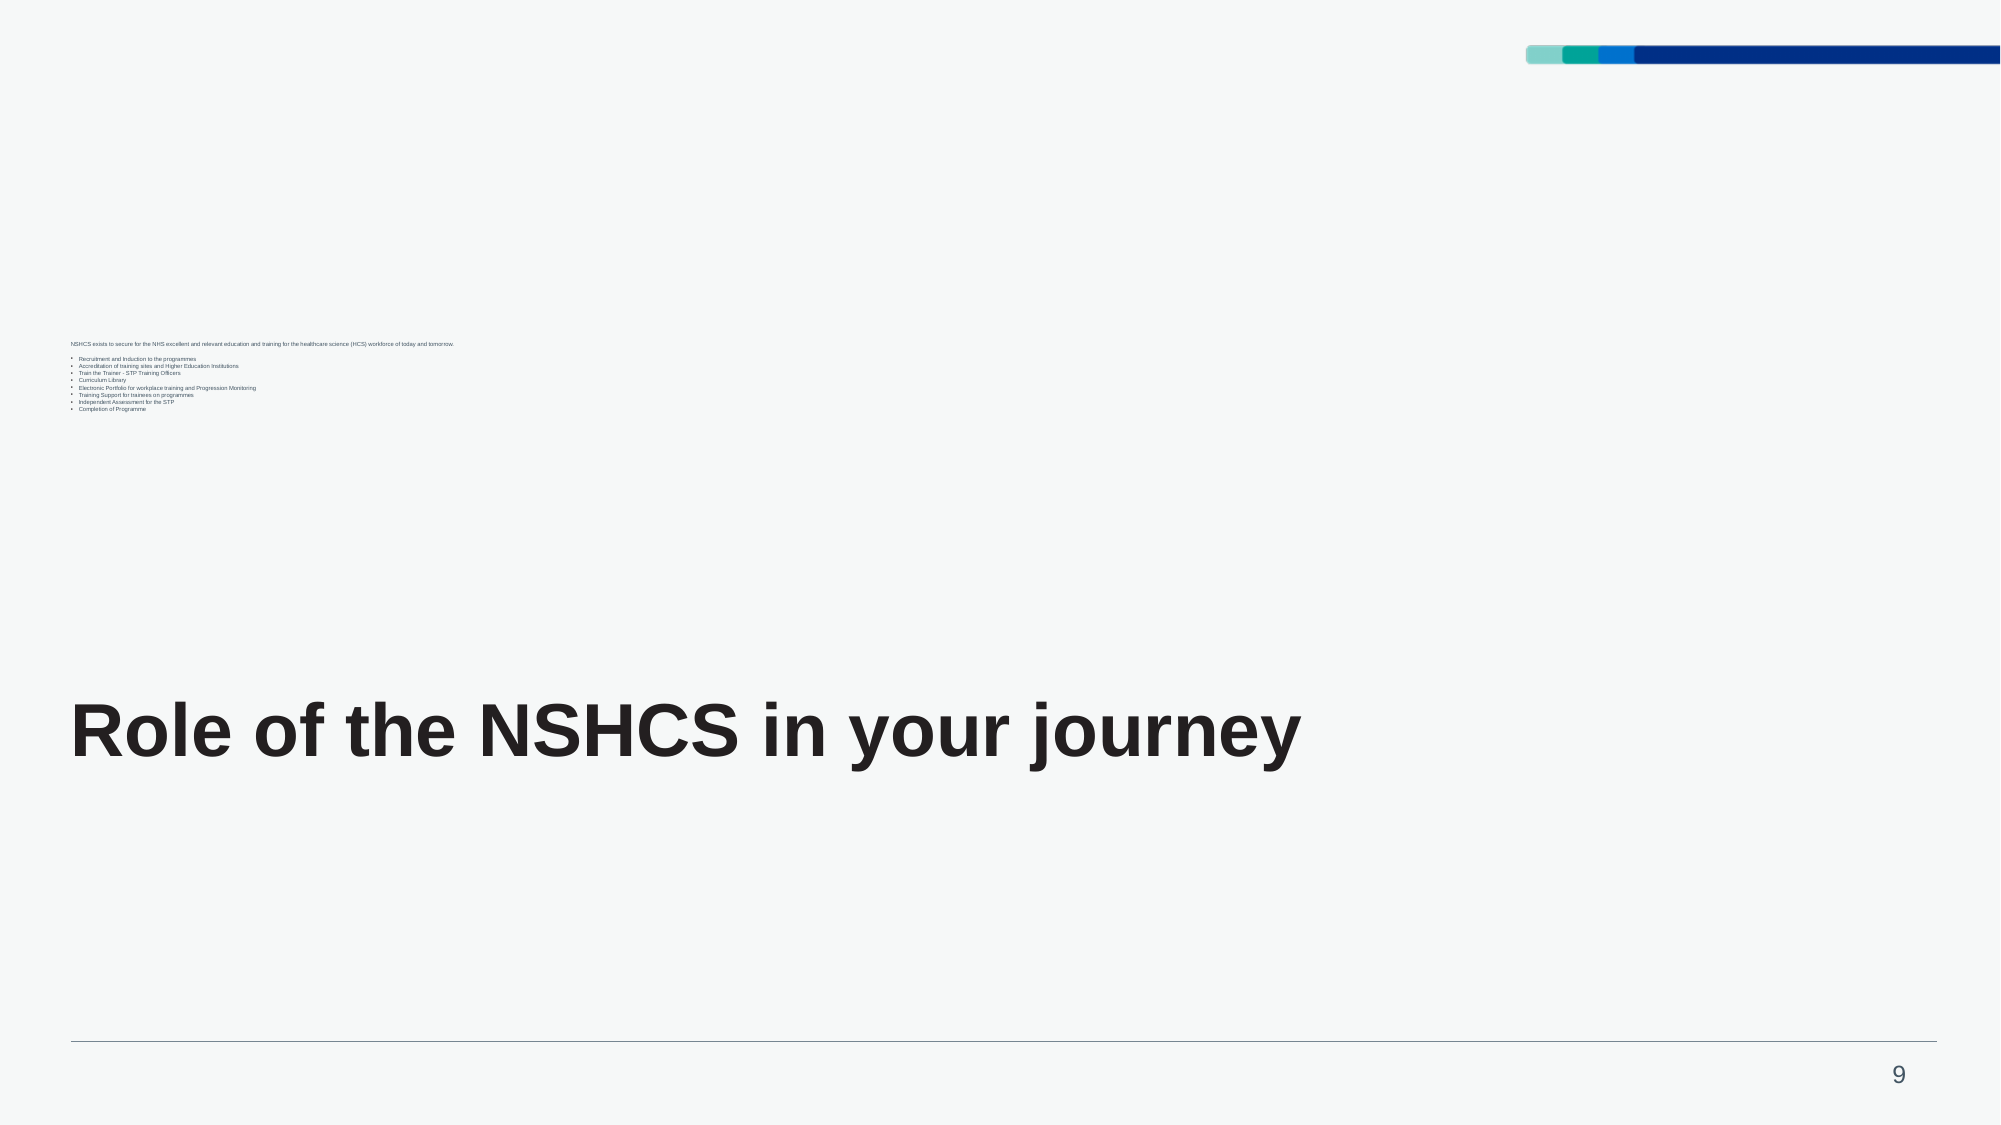

# NSHCS exists to secure for the NHS excellent and relevant education and training for the healthcare science (HCS) workforce of today and tomorrow.
Recruitment and Induction to the programmes
Accreditation of training sites and Higher Education Institutions
Train the Trainer - STP Training Officers
Curriculum Library
Electronic Portfolio for workplace training and Progression Monitoring
Training Support for trainees on programmes
Independent Assessment for the STP
Completion of Programme
Role of the NSHCS in your journey